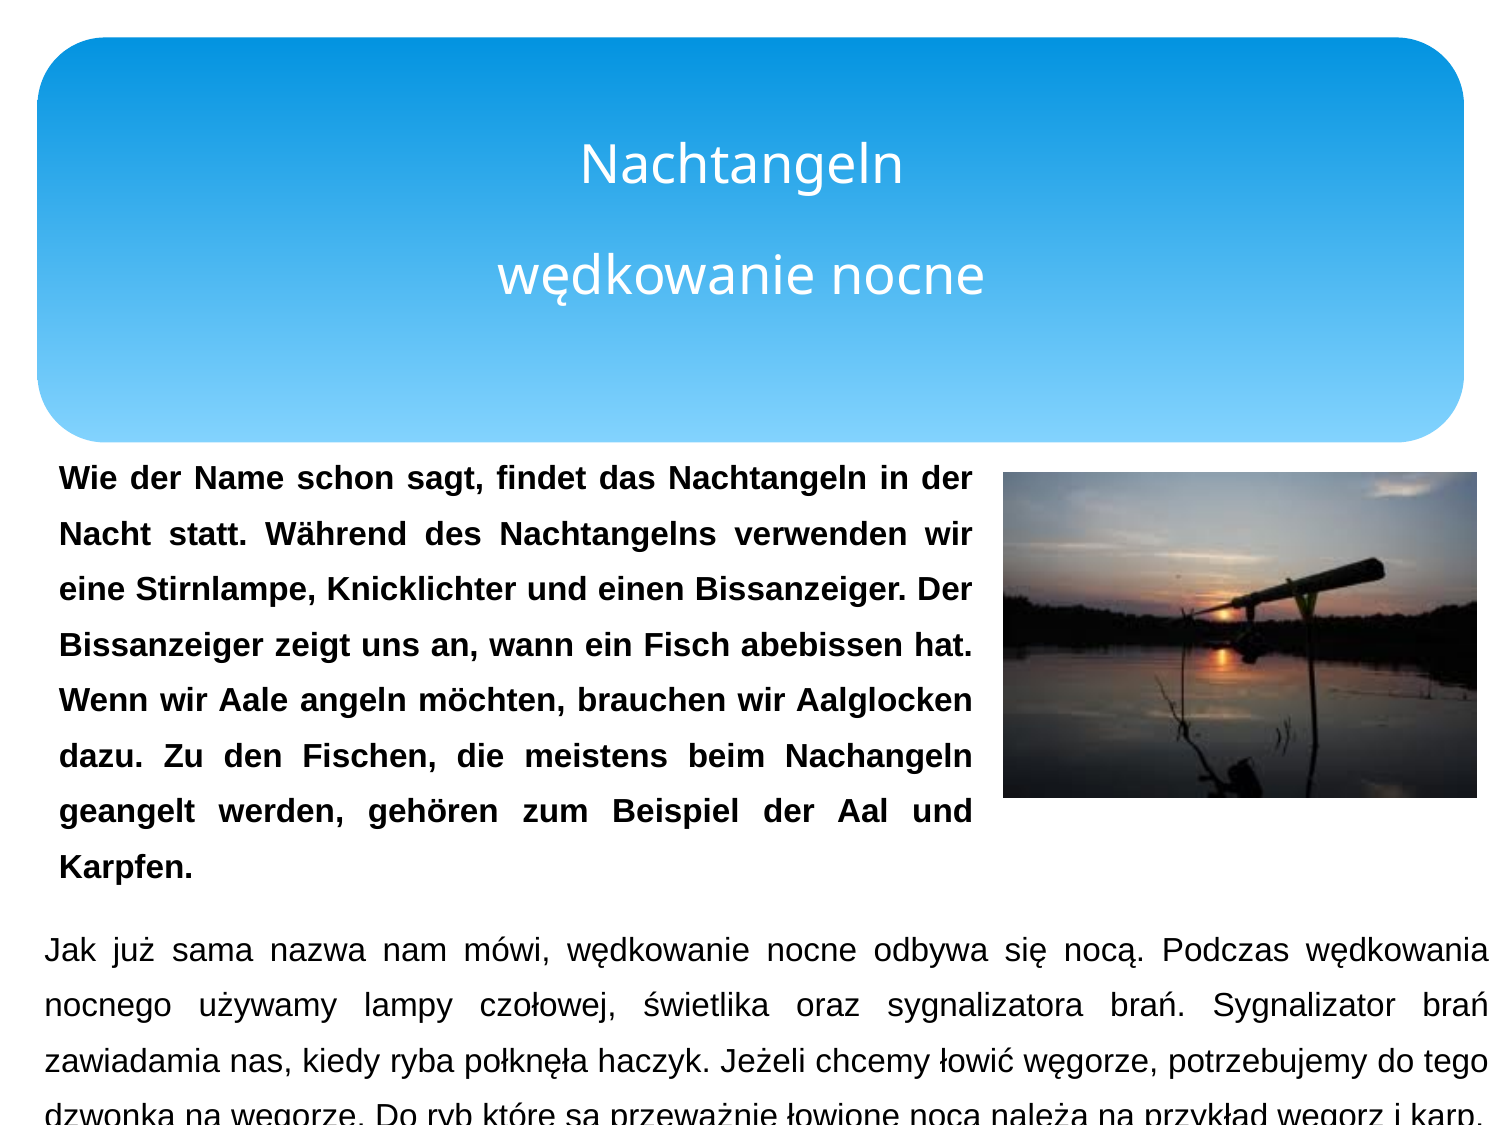

# Nachtangeln wędkowanie nocne
Wie der Name schon sagt, findet das Nachtangeln in der Nacht statt. Während des Nachtangelns verwenden wir eine Stirnlampe, Knicklichter und einen Bissanzeiger. Der Bissanzeiger zeigt uns an, wann ein Fisch abebissen hat. Wenn wir Aale angeln möchten, brauchen wir Aalglocken dazu. Zu den Fischen, die meistens beim Nachangeln geangelt werden, gehören zum Beispiel der Aal und Karpfen.
Jak już sama nazwa nam mówi, wędkowanie nocne odbywa się nocą. Podczas wędkowania nocnego używamy lampy czołowej, świetlika oraz sygnalizatora brań. Sygnalizator brań zawiadamia nas, kiedy ryba połknęła haczyk. Jeżeli chcemy łowić węgorze, potrzebujemy do tego dzwonka na węgorze. Do ryb które są przeważnie łowione nocą należą na przykład węgorz i karp.